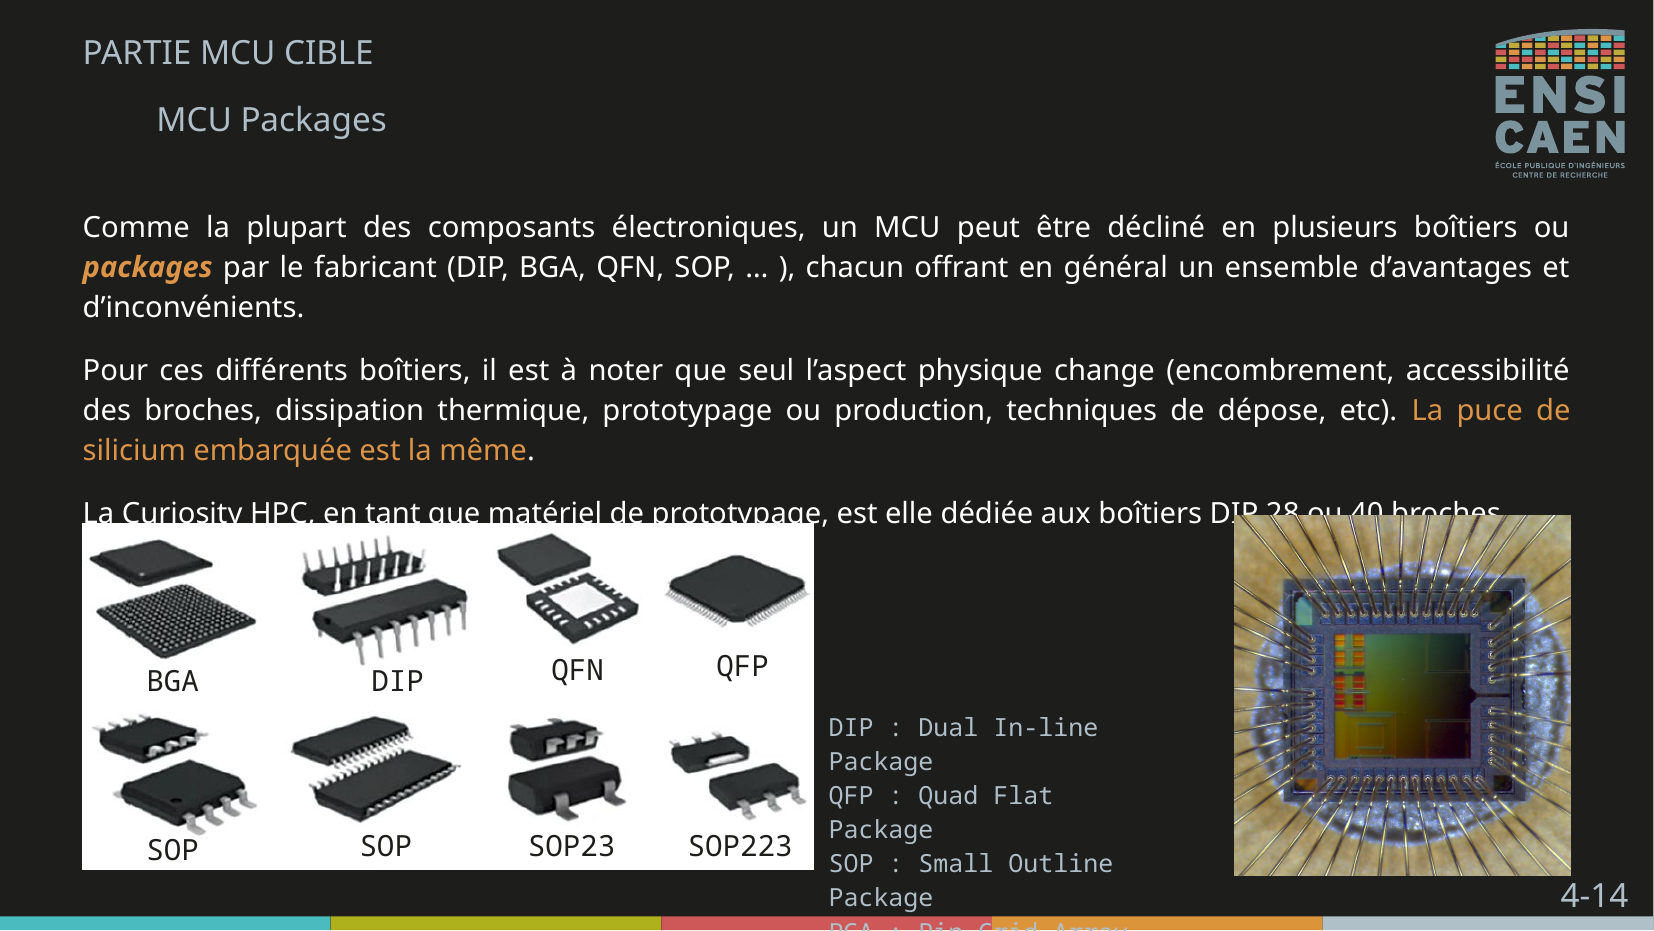

# PARTIE MCU CIBLE MCU Packages
Comme la plupart des composants électroniques, un MCU peut être décliné en plusieurs boîtiers ou packages par le fabricant (DIP, BGA, QFN, SOP, … ), chacun offrant en général un ensemble d’avantages et d’inconvénients.
Pour ces différents boîtiers, il est à noter que seul l’aspect physique change (encombrement, accessibilité des broches, dissipation thermique, prototypage ou production, techniques de dépose, etc). La puce de silicium embarquée est la même.
La Curiosity HPC, en tant que matériel de prototypage, est elle dédiée aux boîtiers DIP 28 ou 40 broches.
QFP
QFN
BGA
DIP
DIP : Dual In-line Package
QFP : Quad Flat Package
SOP : Small Outline Package
PGA : Pin-Grid Array
BGA : Ball-Grid Array
QFN : Quad Flat No-lead
SOP
SOP23
SOP223
SOP